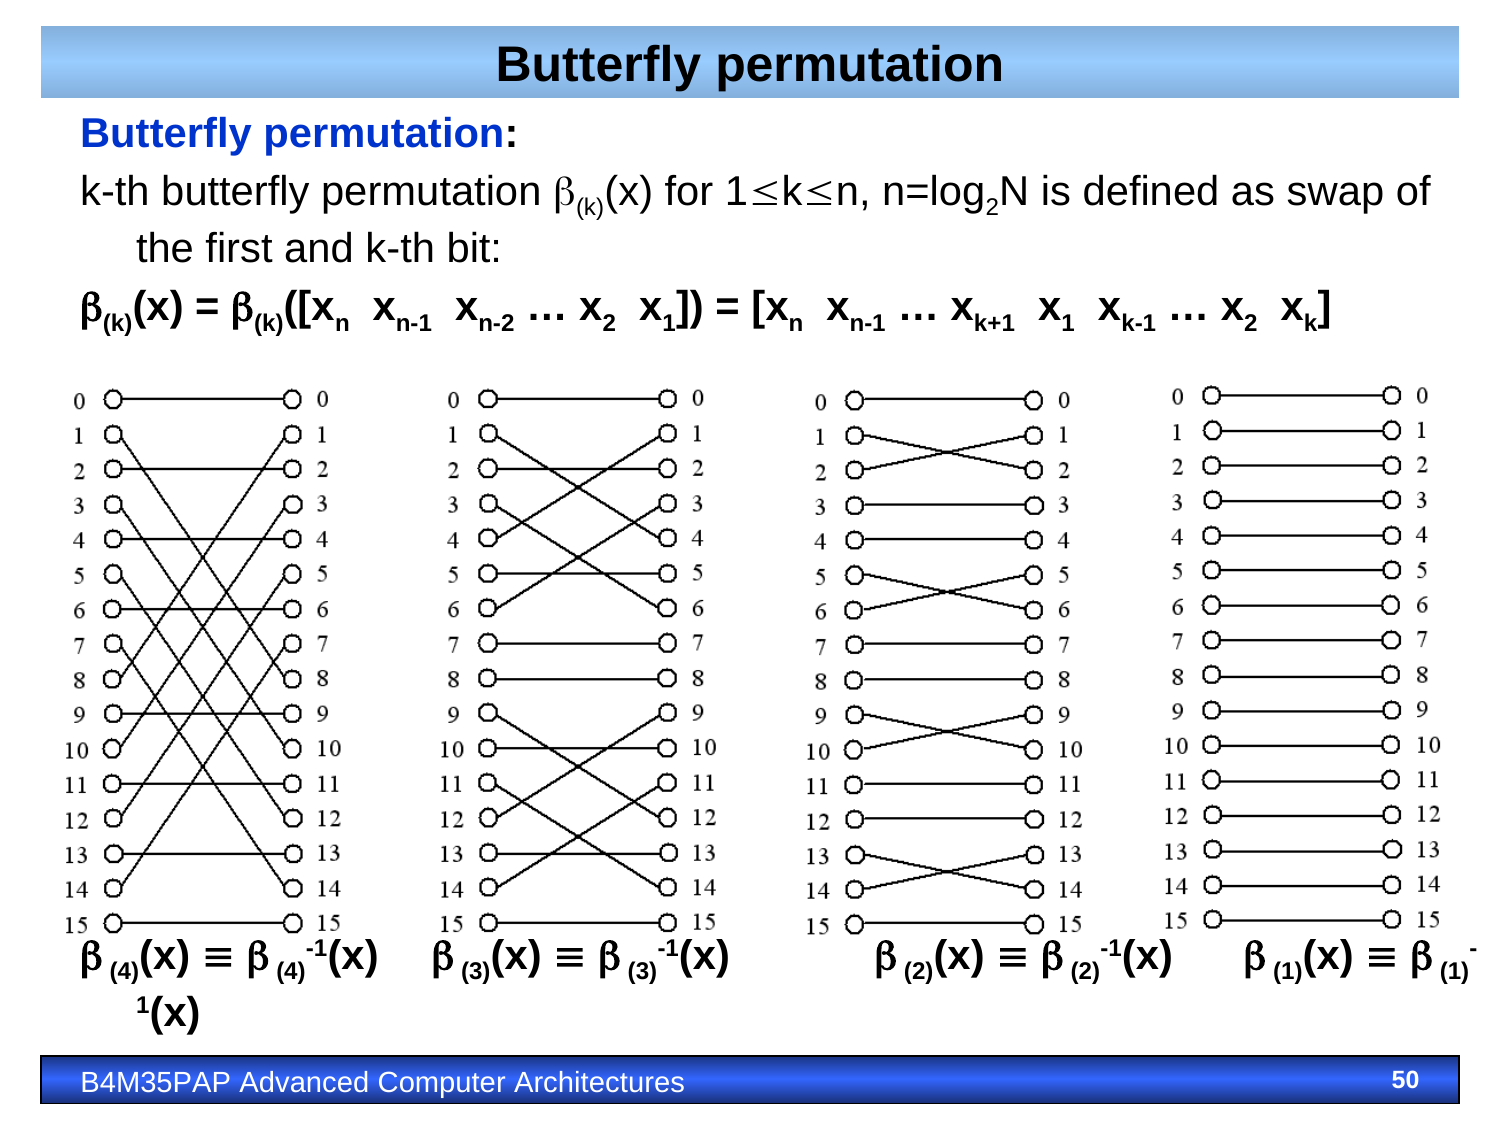

# Butterfly permutation
Butterfly permutation:
k-th butterfly permutation (k)(x) for 1kn, n=log2N is defined as swap of the first and k-th bit:
(k)(x) = (k)([xn xn-1 xn-2 … x2 x1]) = [xn xn-1 … xk+1 x1 xk-1 … x2 xk]
 (4)(x)   (4)-1(x)	 (3)(x)   (3)-1(x)		 (2)(x)   (2)-1(x) 	 (1)(x)   (1)-1(x)